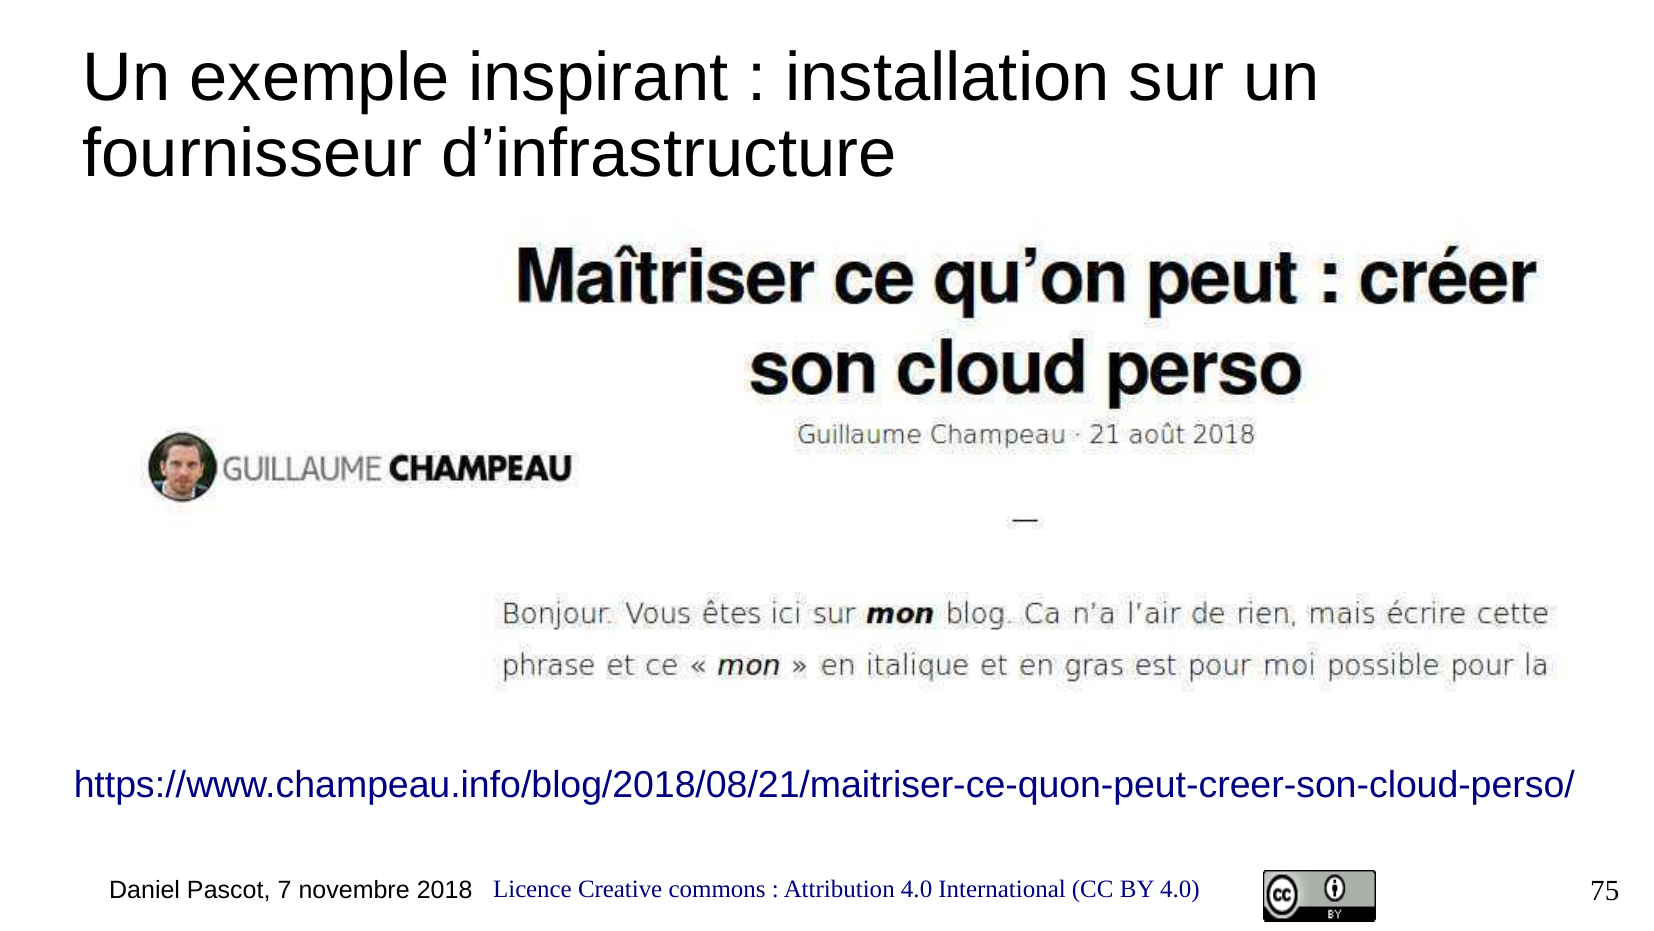

# Un exemple inspirant : installation sur un fournisseur d’infrastructure
https://www.champeau.info/blog/2018/08/21/maitriser-ce-quon-peut-creer-son-cloud-perso/
75